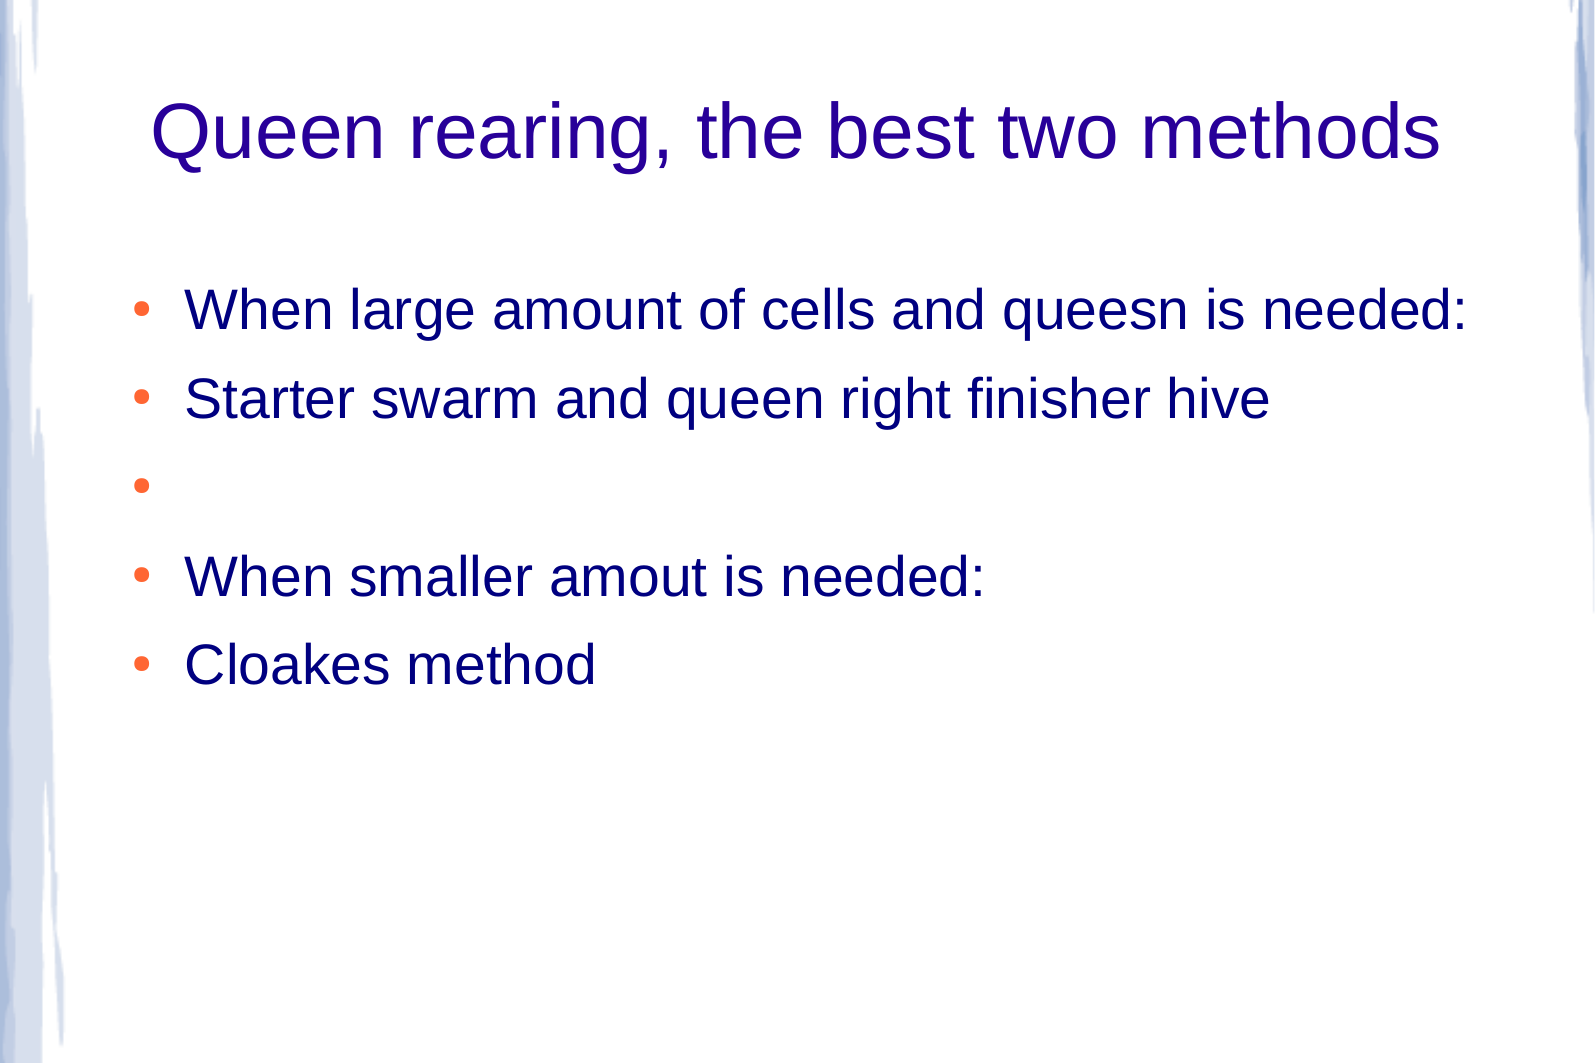

# Queen rearing, the best two methods
When large amount of cells and queesn is needed:
Starter swarm and queen right finisher hive
When smaller amout is needed:
Cloakes method